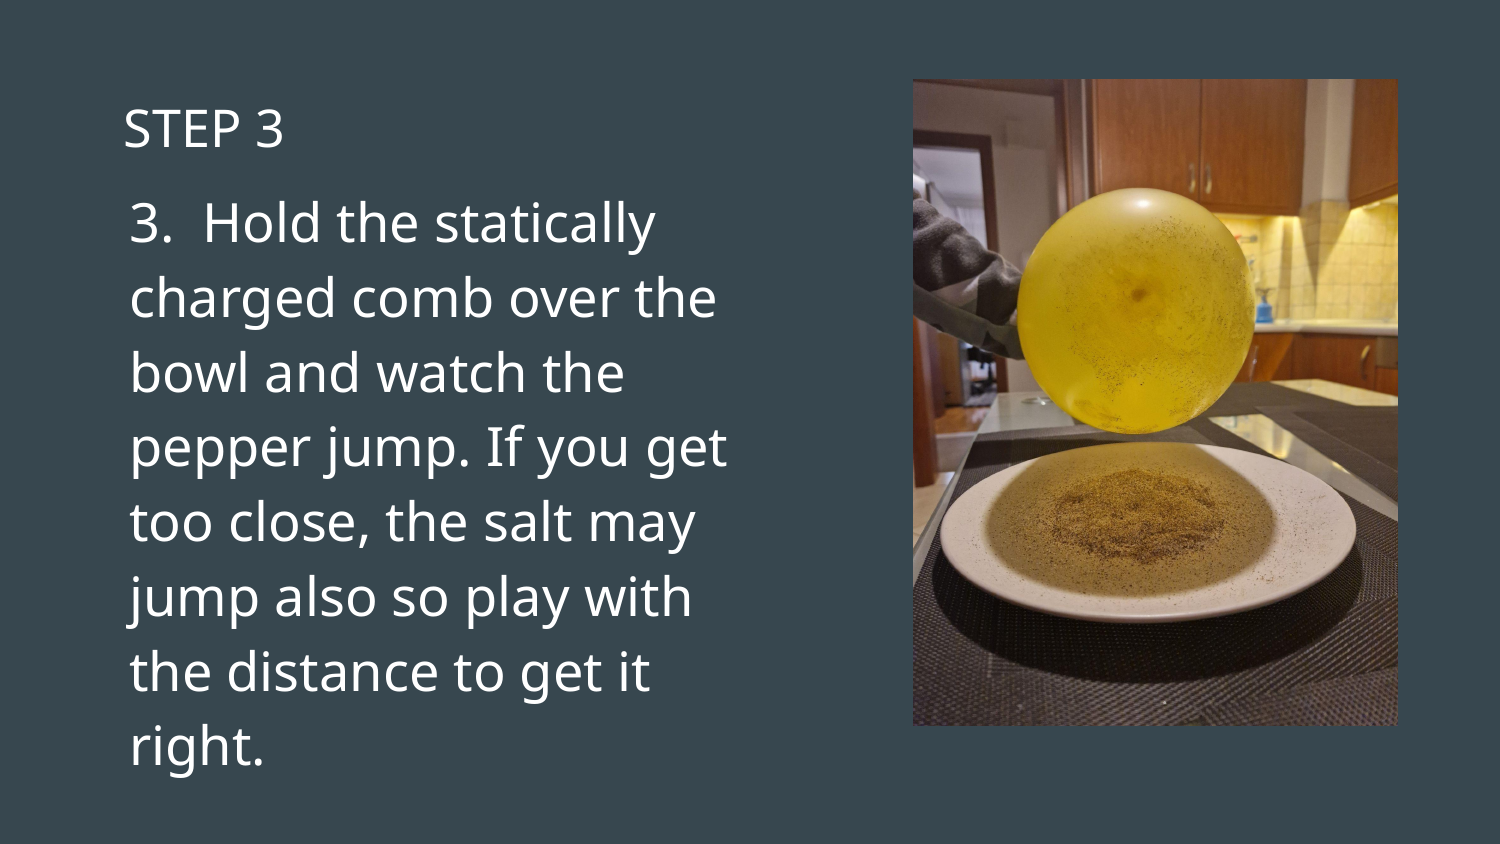

STEP 3
3. Hold the statically charged comb over the bowl and watch the pepper jump. If you get too close, the salt may jump also so play with the distance to get it right.